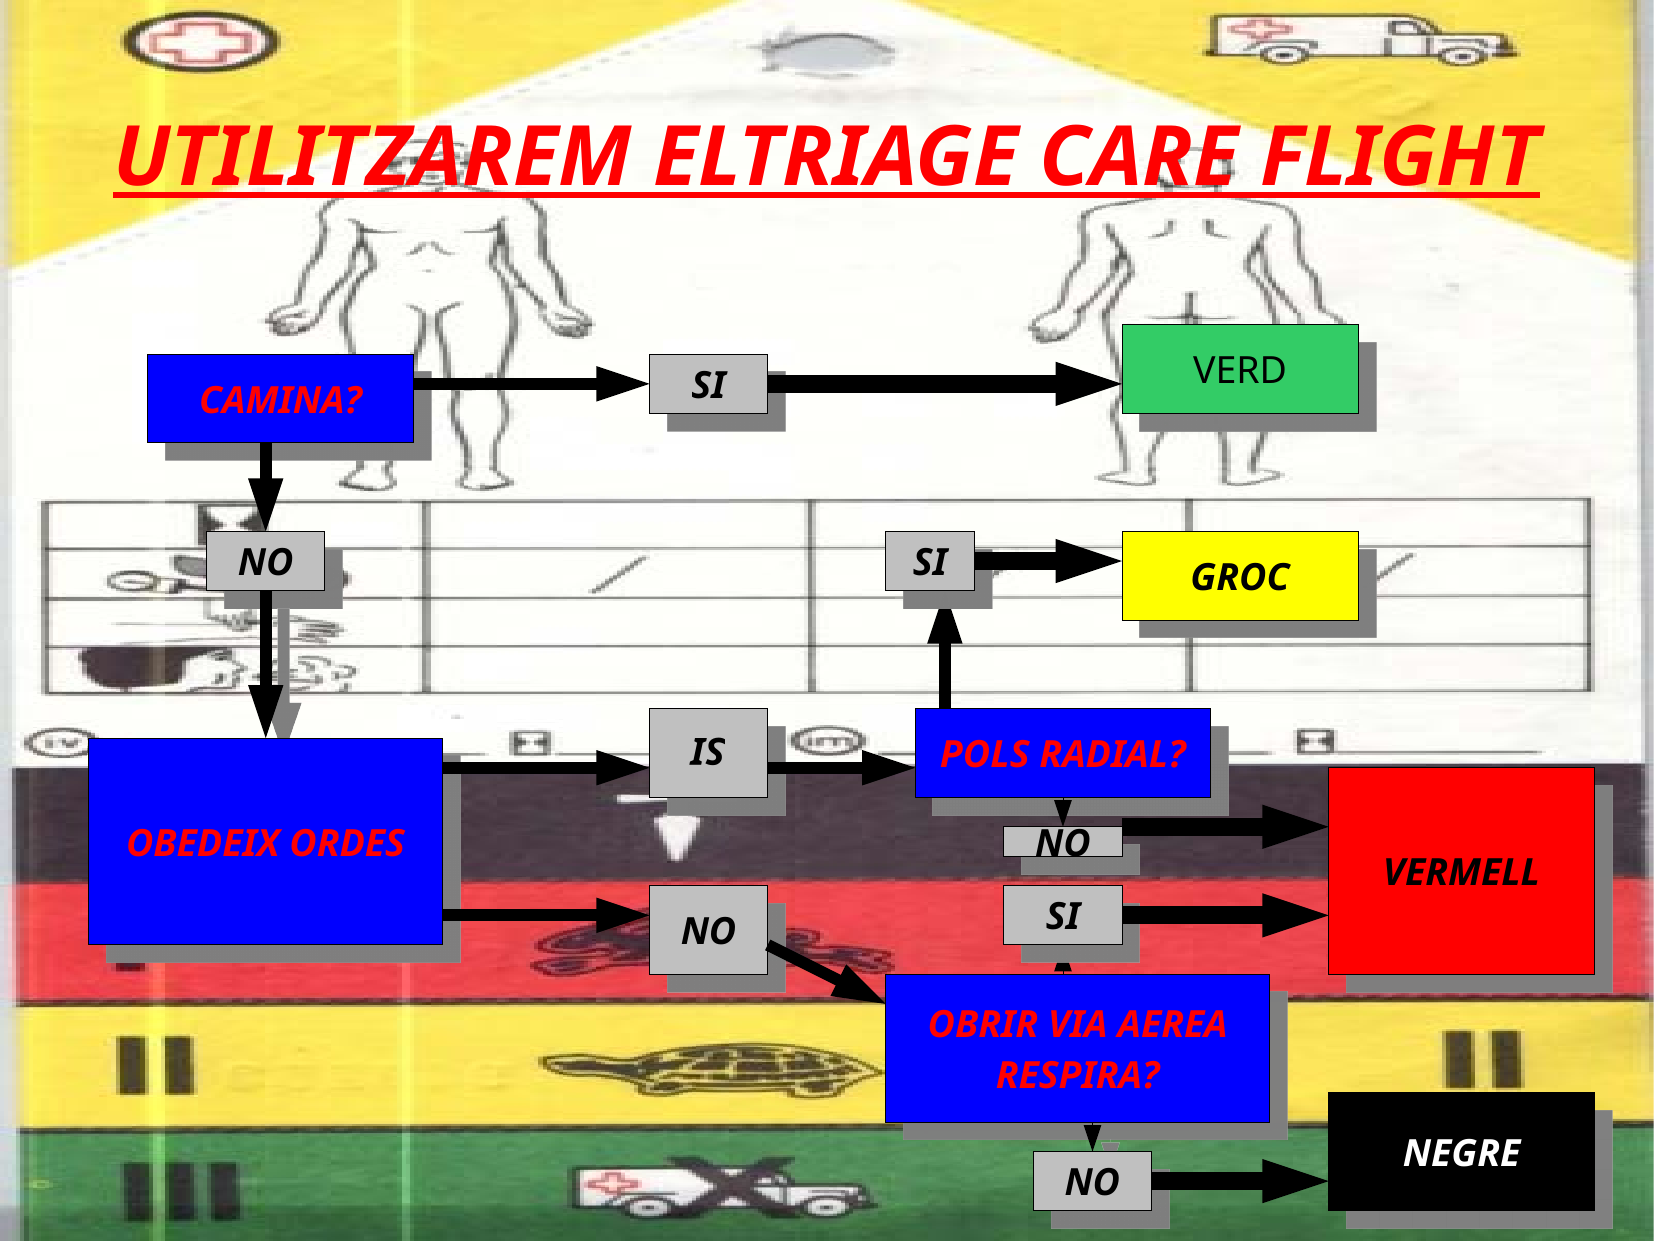

# UTILITZAREM ELTRIAGE CARE FLIGHT
VERD
CAMINA?
SI
NO
SI
GROC
SI
POLS RADIAL?
OBEDEIX ORDES
VERMELL
NO
NO
SI
OBRIR VIA AEREA
RESPIRA?
NEGRE
NO